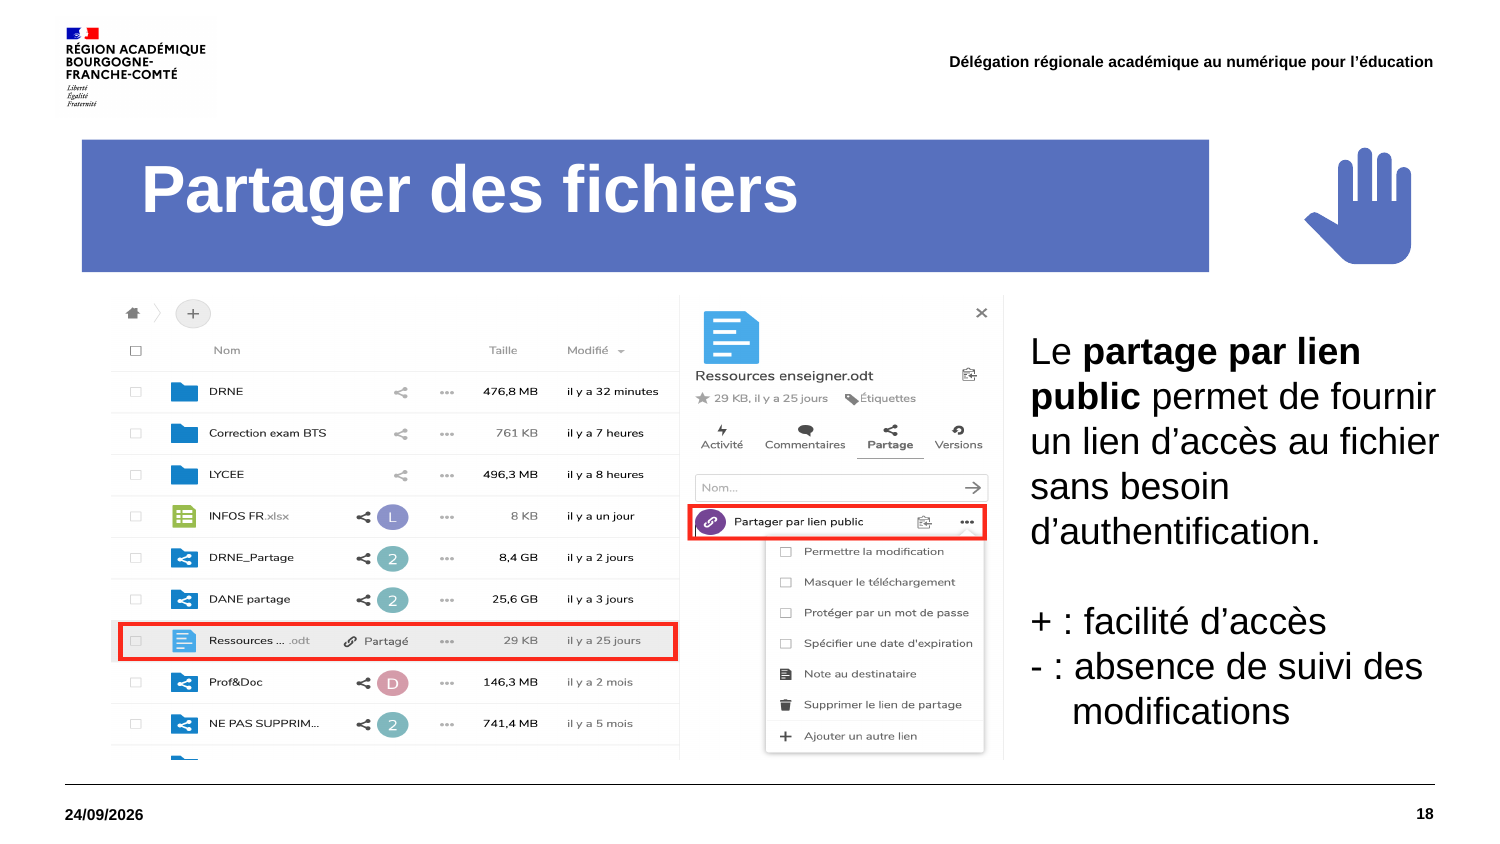

Délégation régionale académique au numérique pour l’éducation
Partager des fichiers
Le partage par lien public permet de fournir un lien d’accès au fichier sans besoin d’authentification.
+ : facilité d’accès
- : absence de suivi des modifications